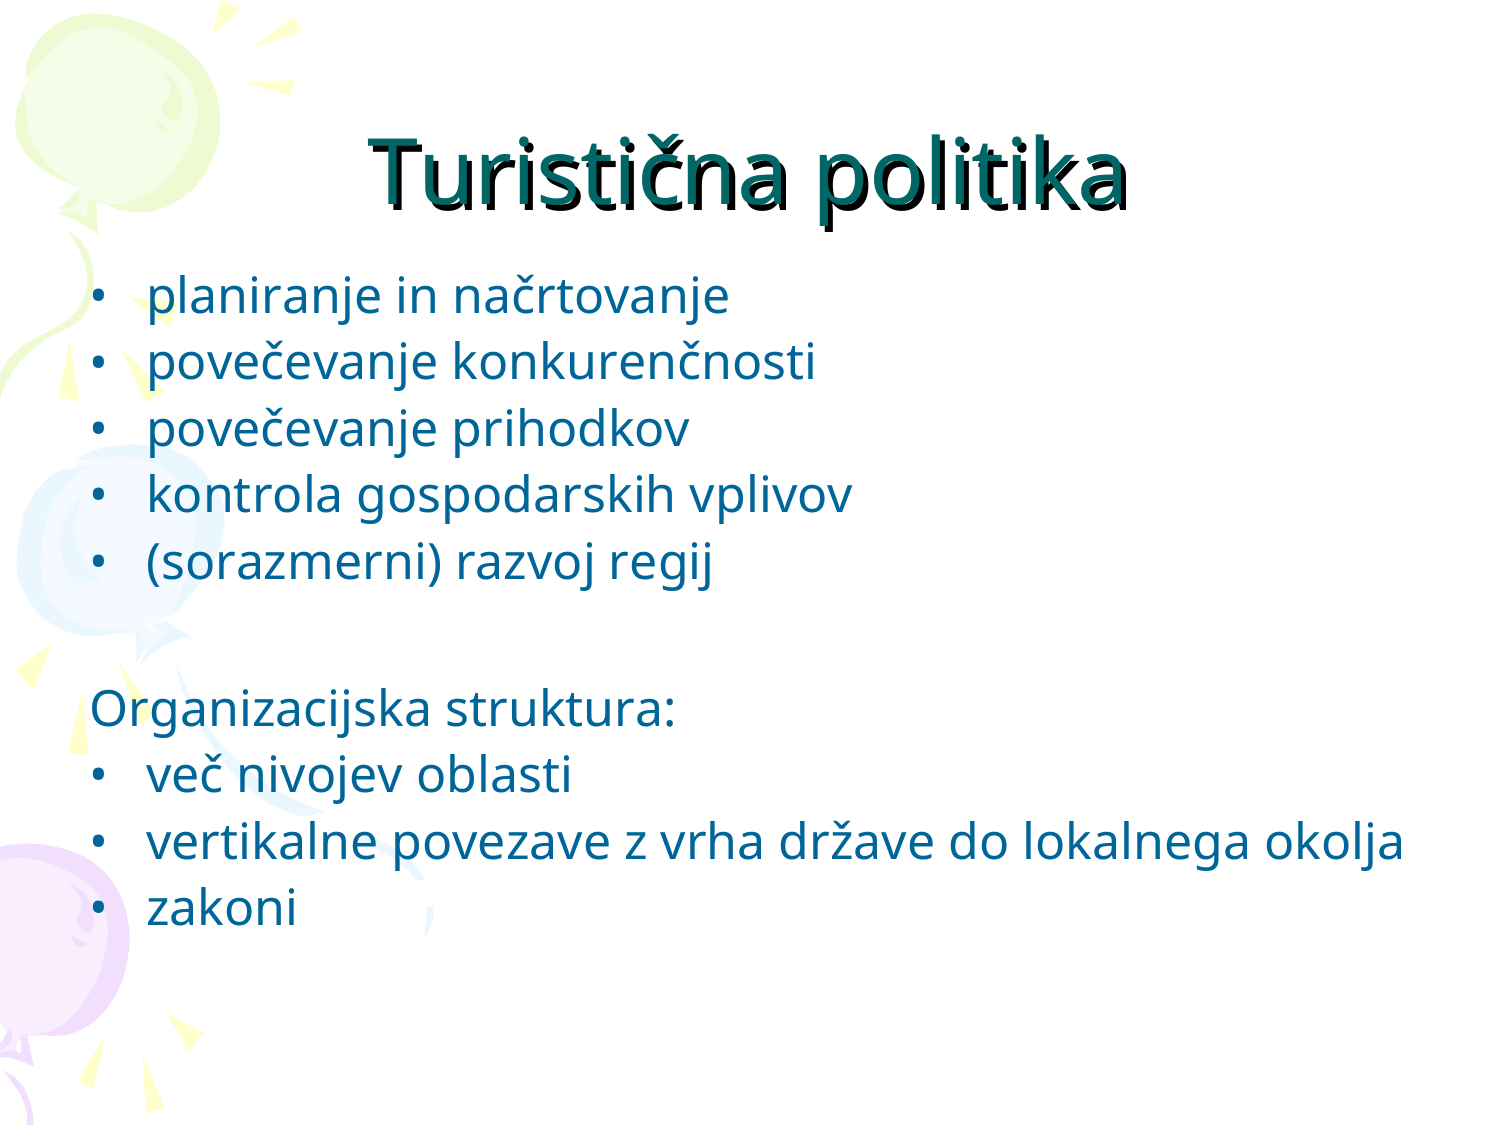

# Turistična politika
planiranje in načrtovanje
povečevanje konkurenčnosti
povečevanje prihodkov
kontrola gospodarskih vplivov
(sorazmerni) razvoj regij
Organizacijska struktura:
več nivojev oblasti
vertikalne povezave z vrha države do lokalnega okolja
zakoni